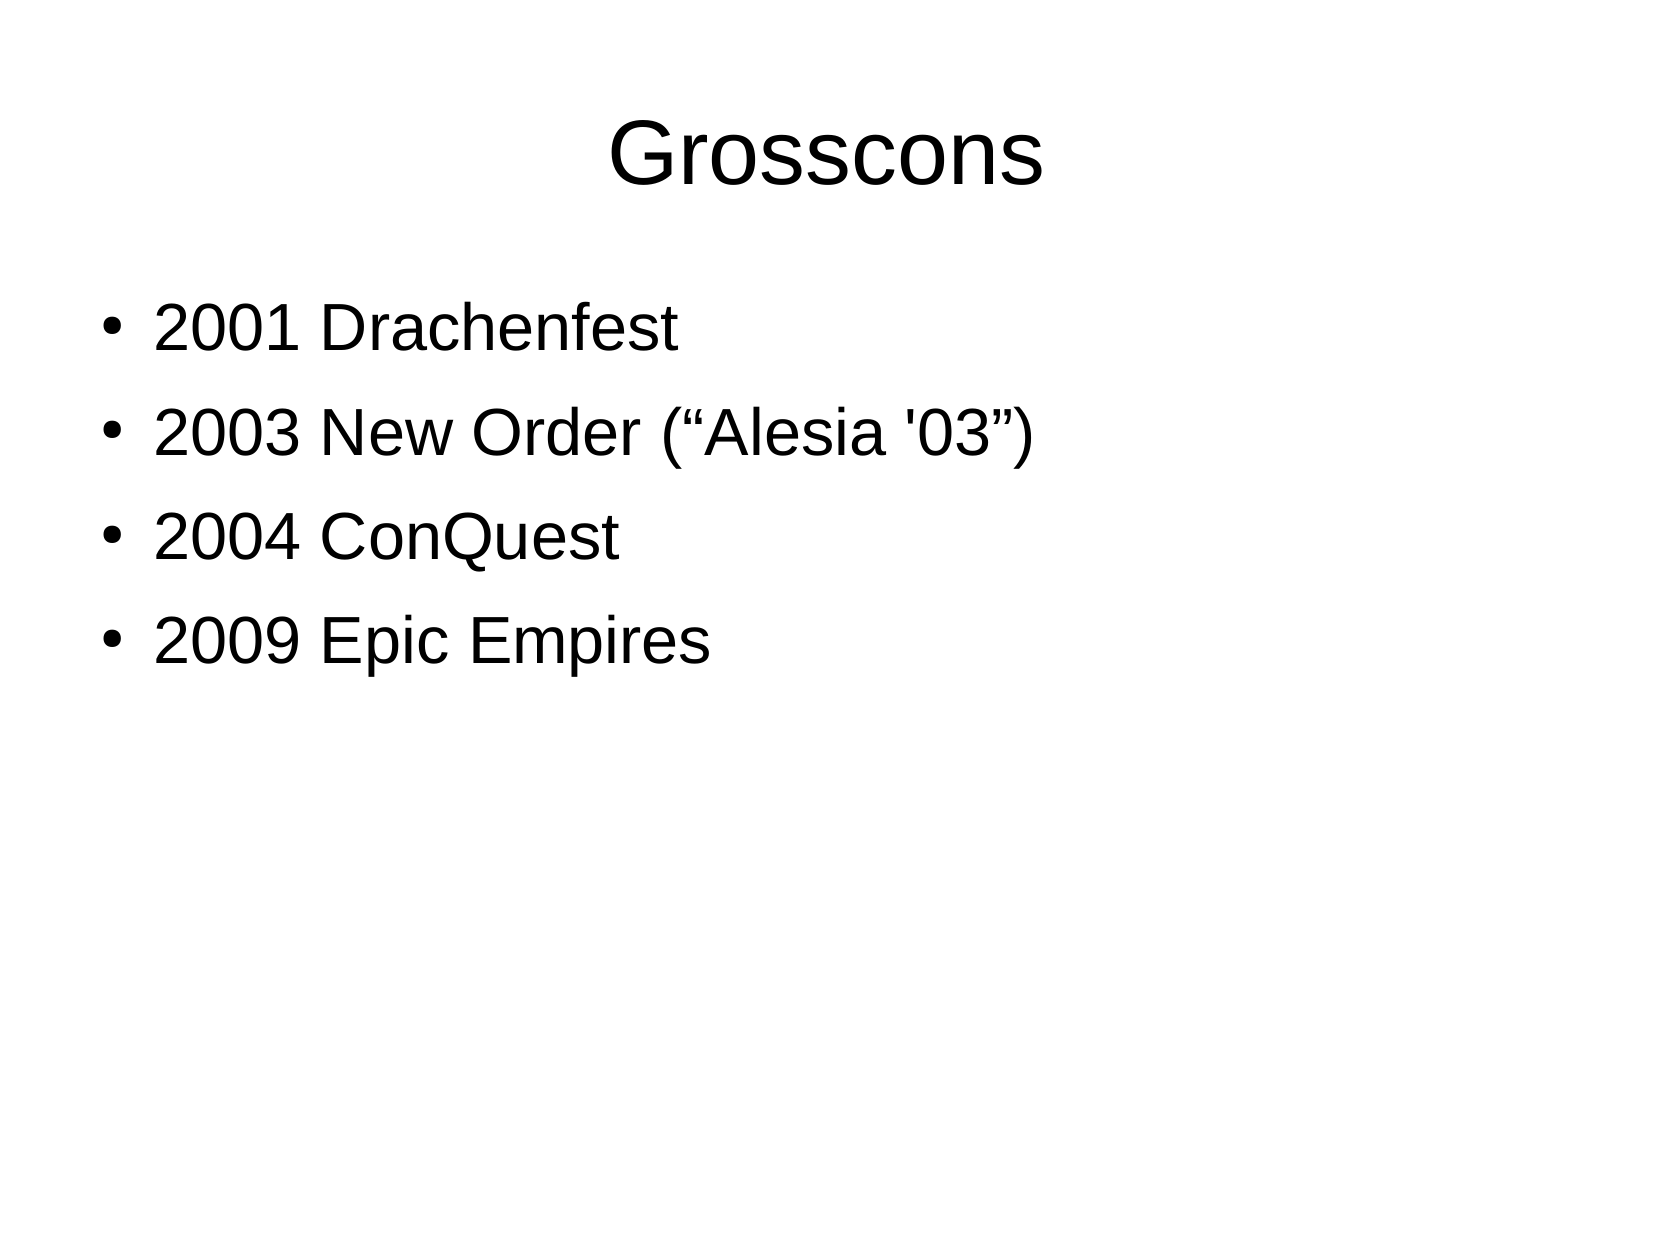

# Grosscons
2001 Drachenfest
2003 New Order (“Alesia '03”)
2004 ConQuest
2009 Epic Empires